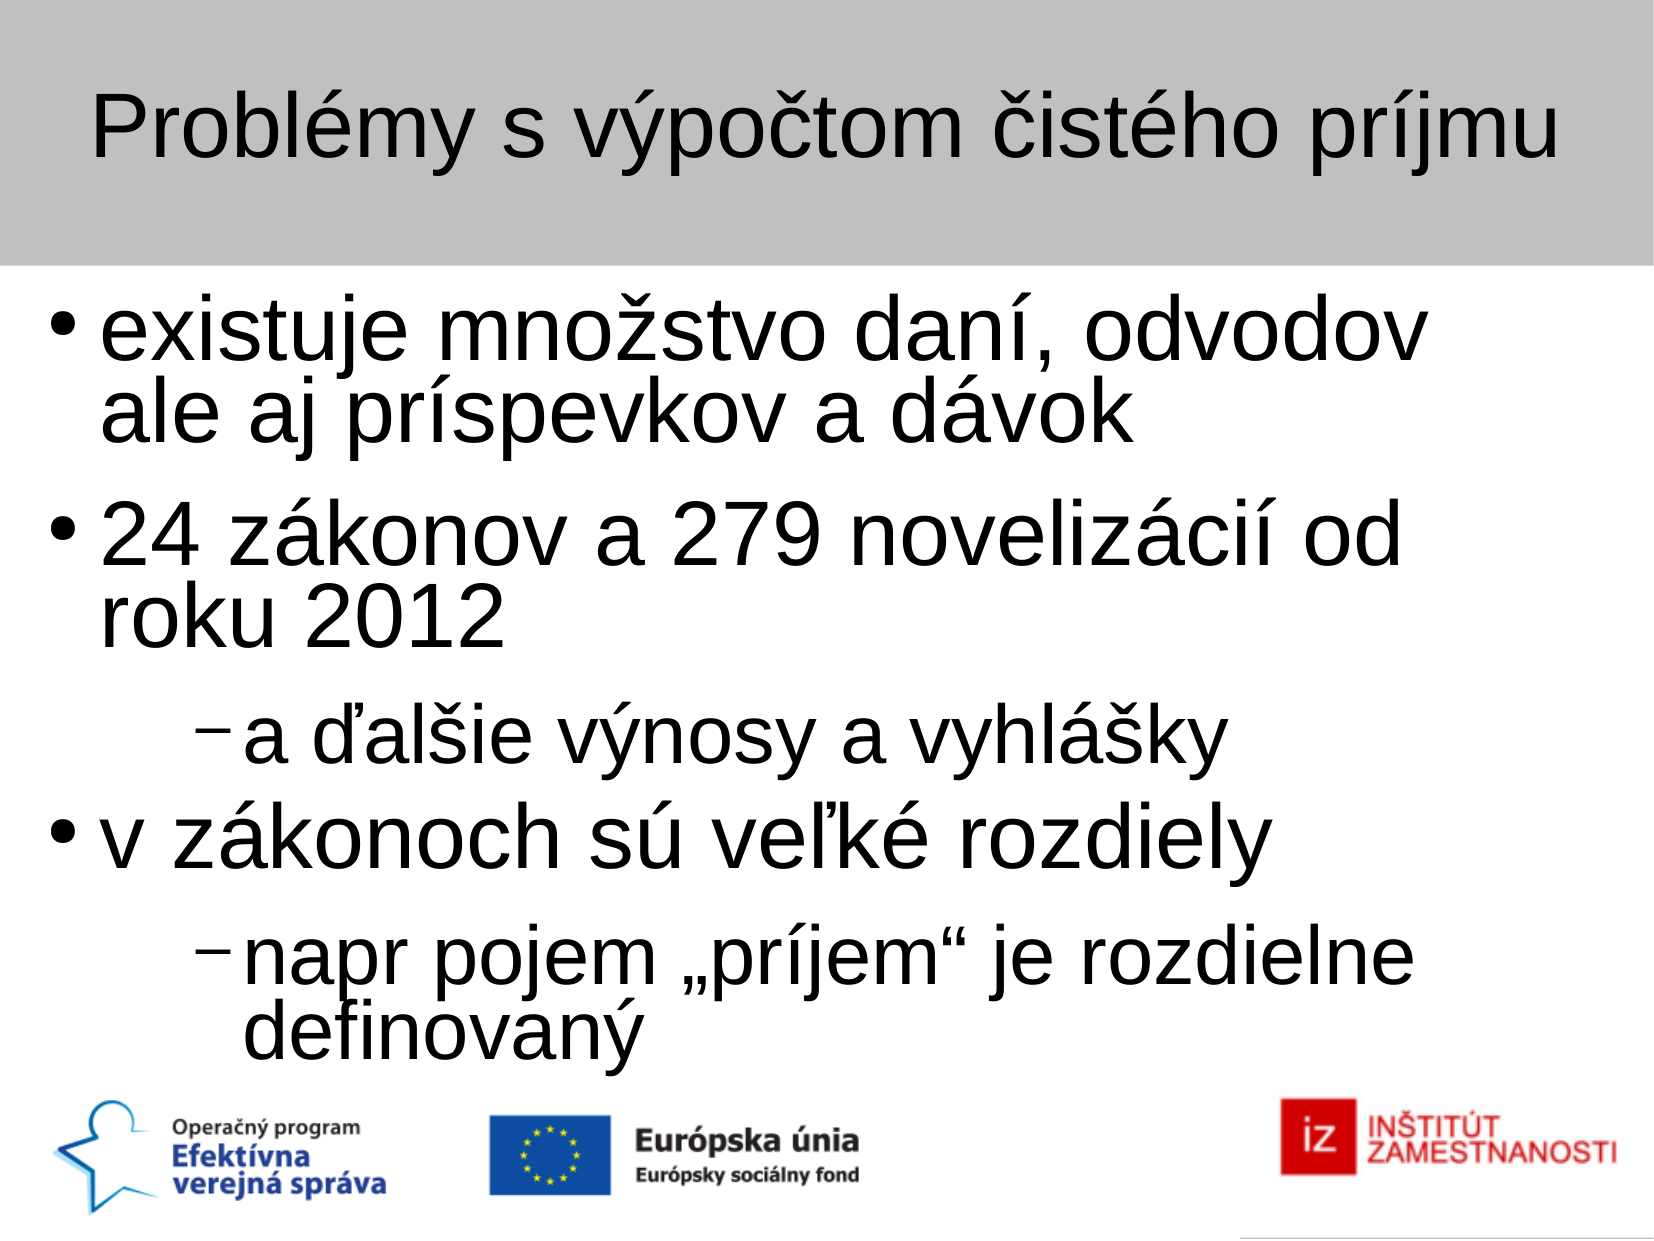

# Problémy s výpočtom čistého príjmu
existuje množstvo daní, odvodov ale aj príspevkov a dávok
24 zákonov a 279 novelizácií od roku 2012
a ďalšie výnosy a vyhlášky
v zákonoch sú veľké rozdiely
napr pojem „príjem“ je rozdielne definovaný